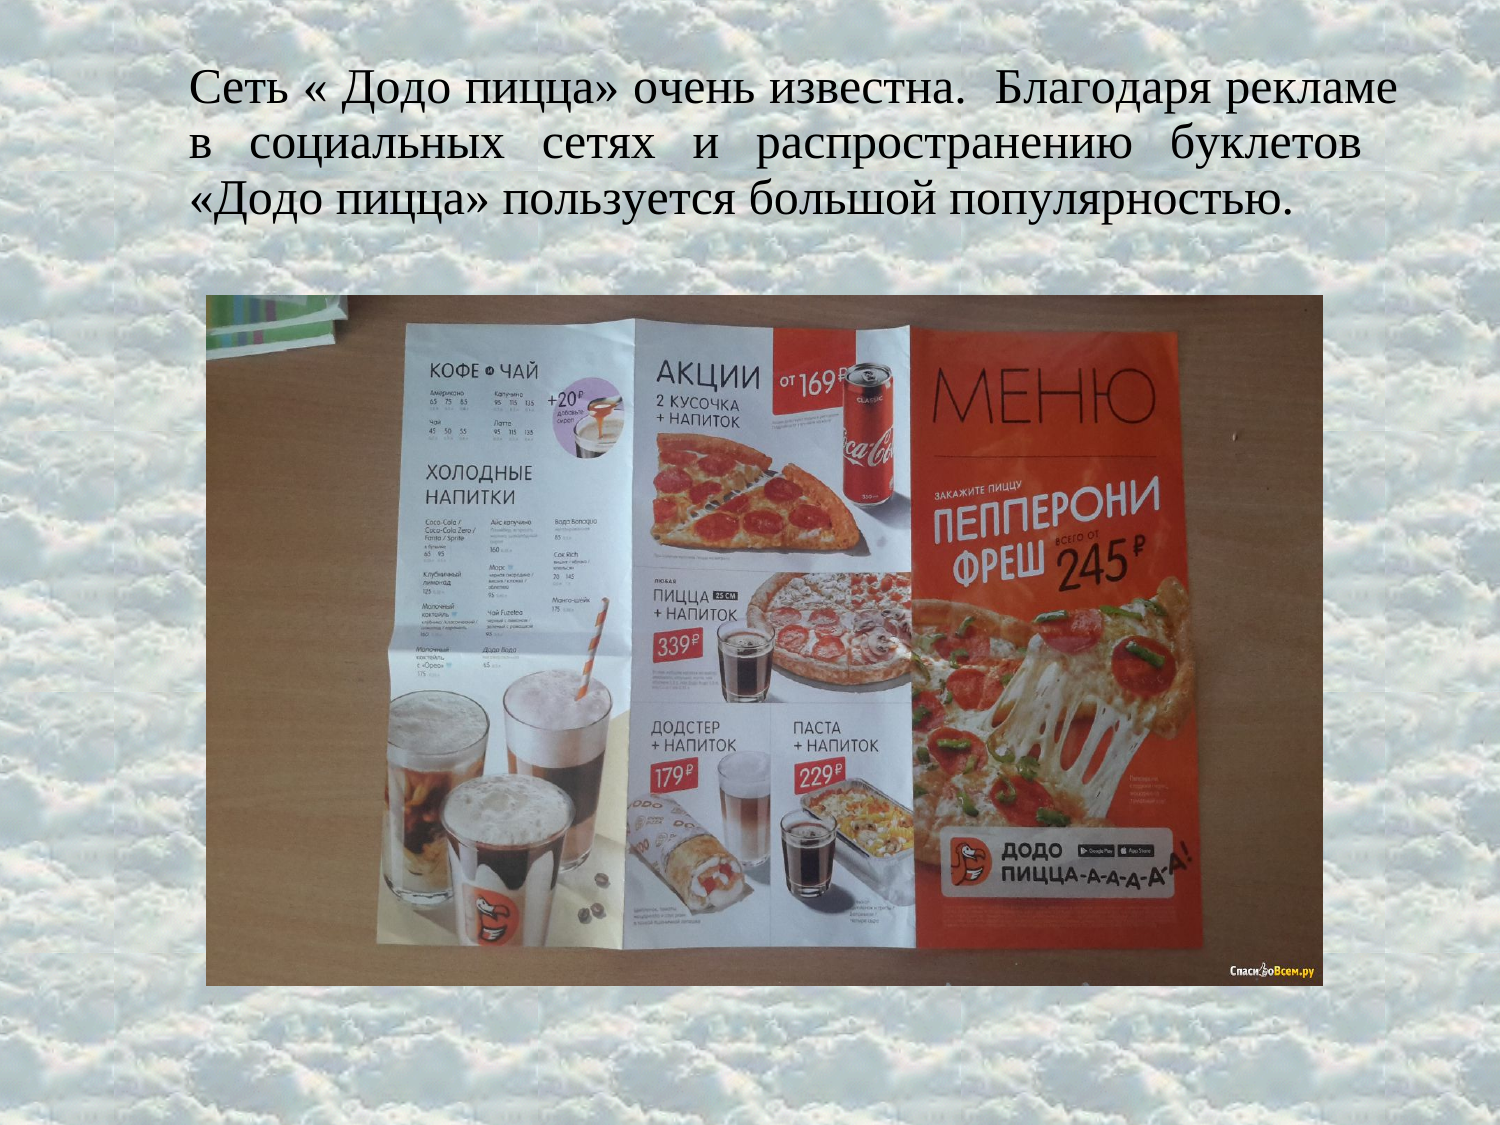

# Сеть « Додо пицца» очень известна. Благодаря рекламе в социальных сетях и распространению буклетов «Додо пицца» пользуется большой популярностью.